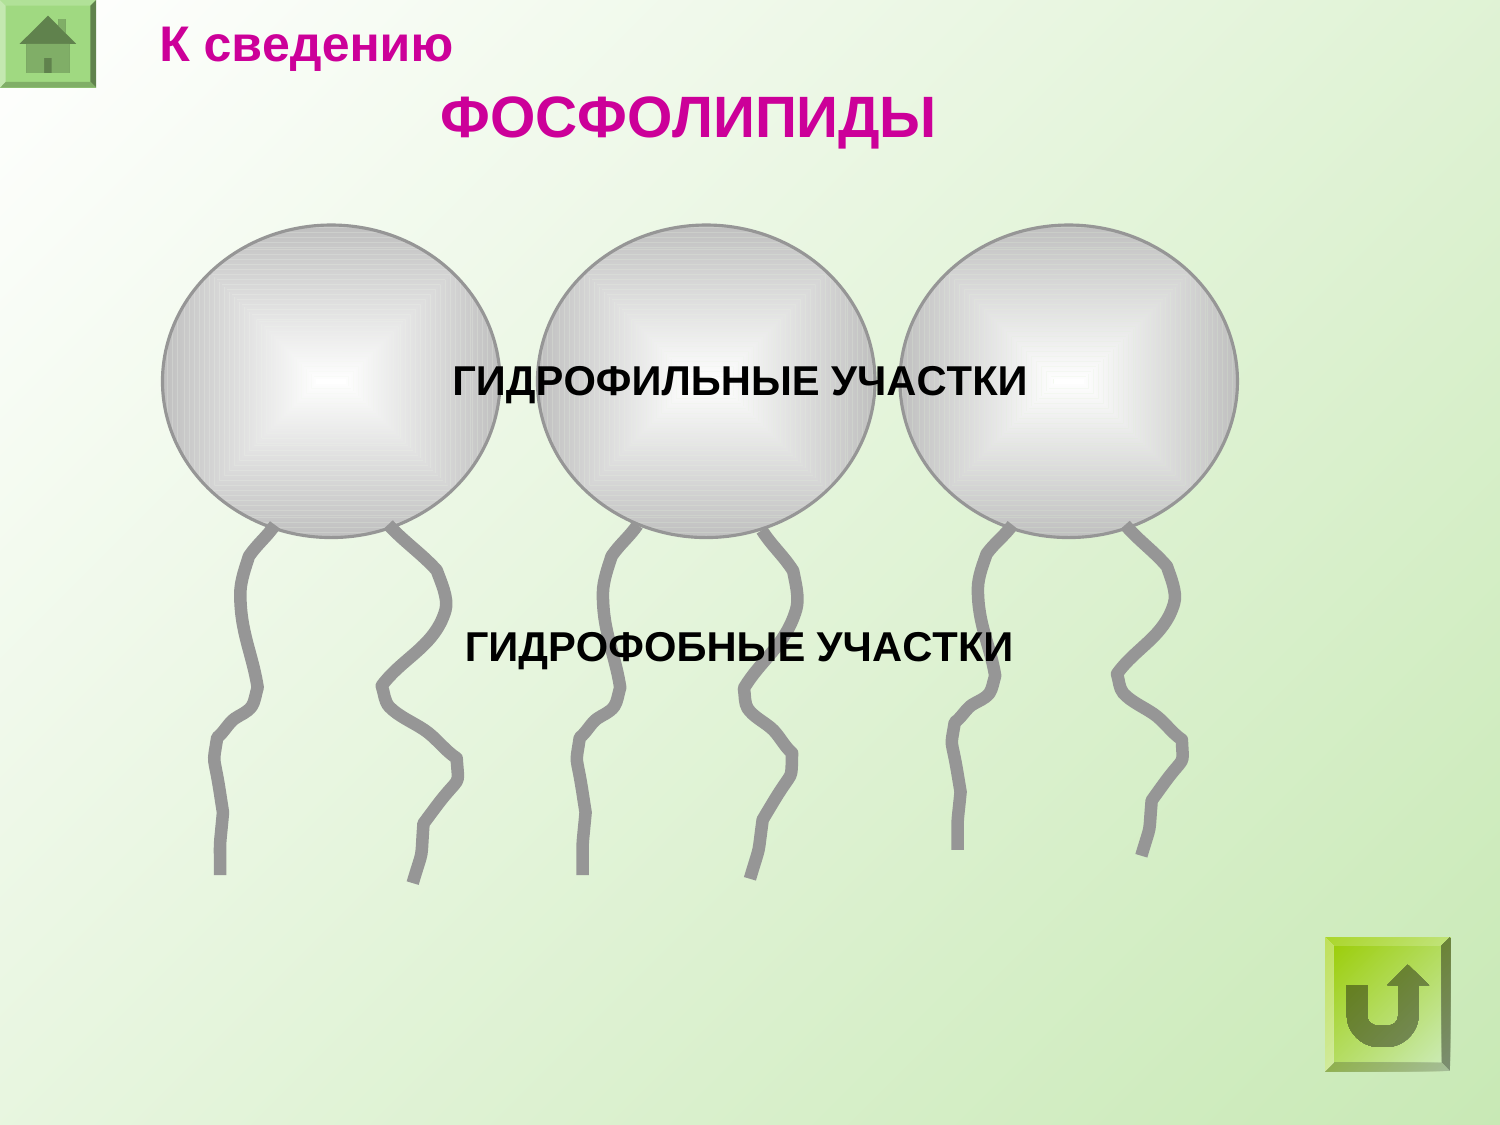

# К сведению
ФОСФОЛИПИДЫ
ГИДРОФИЛЬНЫЕ УЧАСТКИ
ГИДРОФОБНЫЕ УЧАСТКИ
14